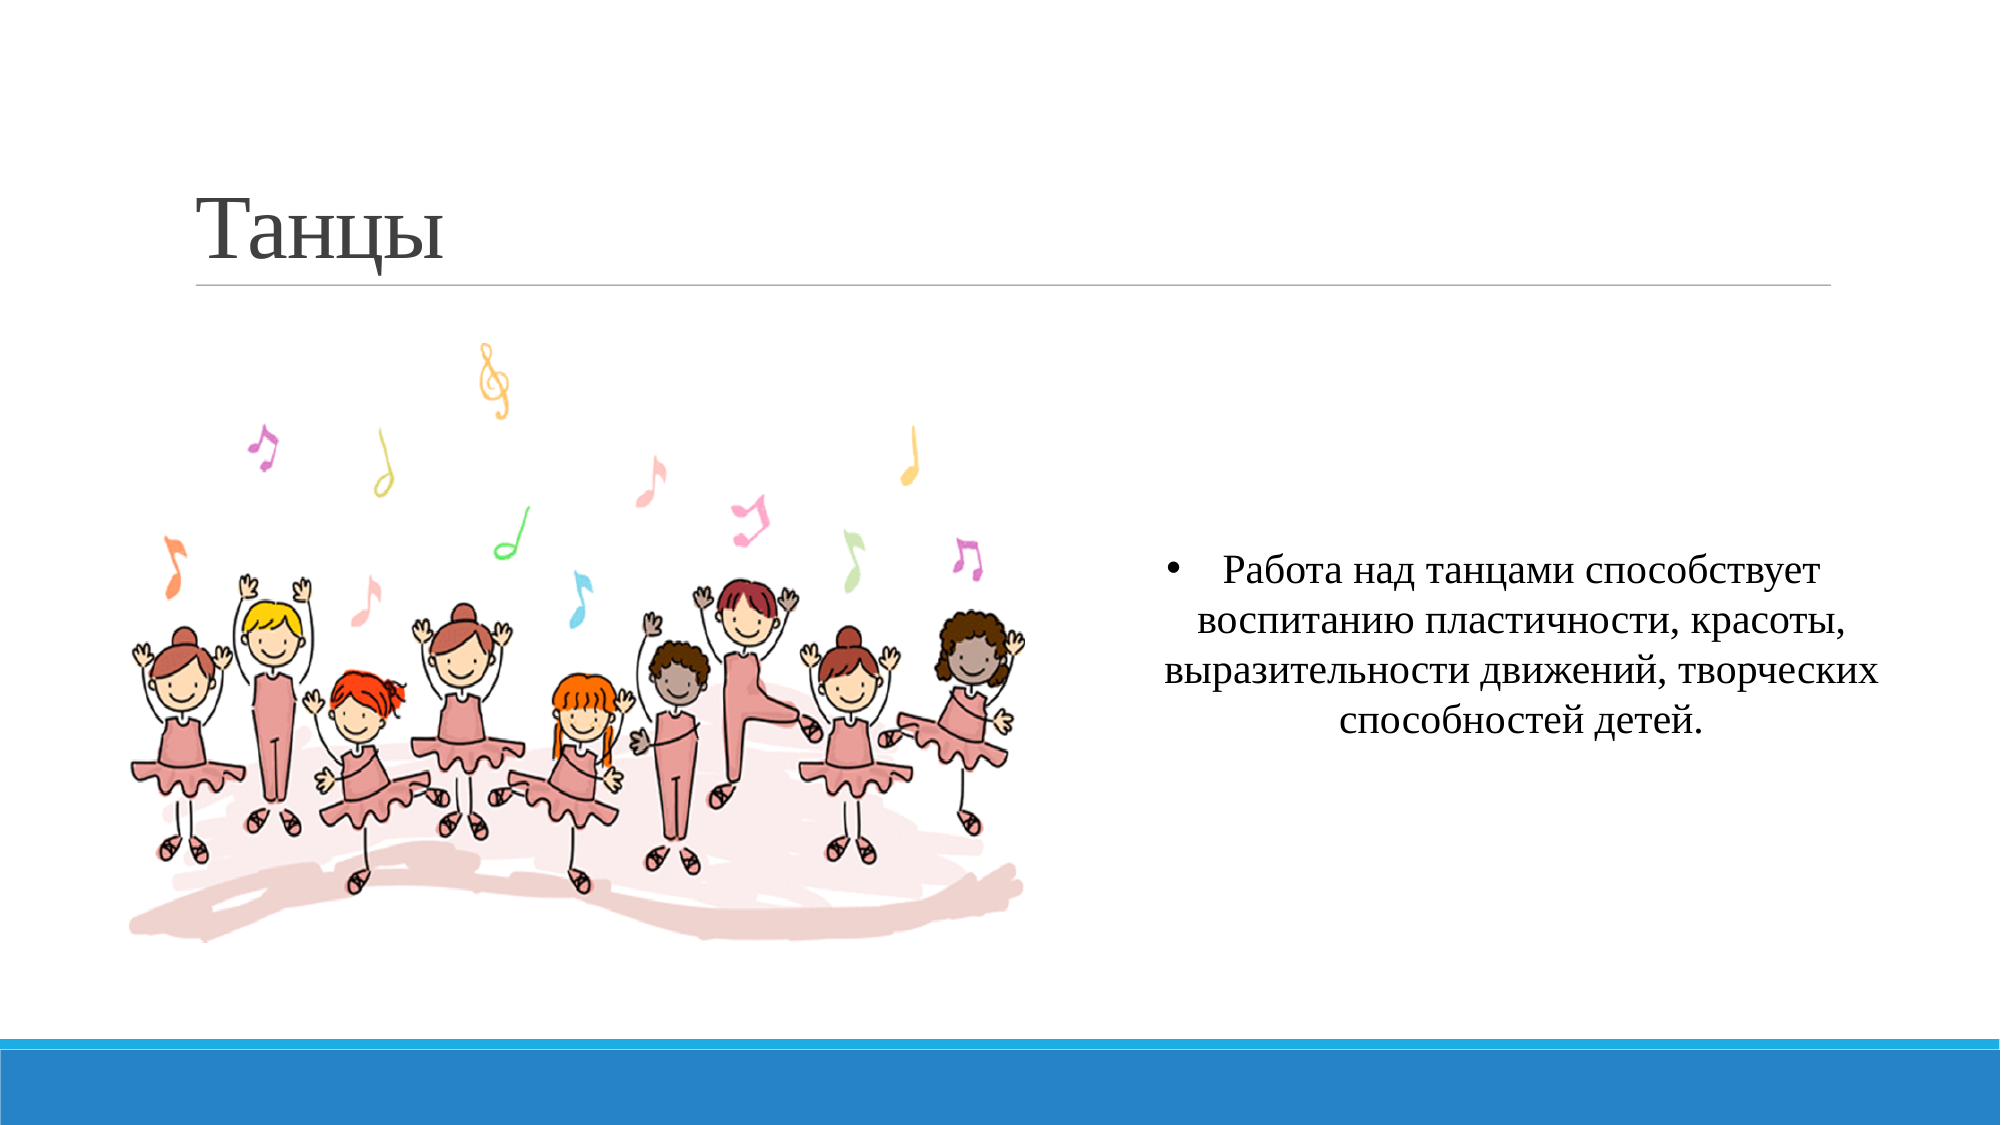

# Танцы
Работа над танцами способствует воспитанию пластичности, красоты, выразительности движений, творческих способностей детей.